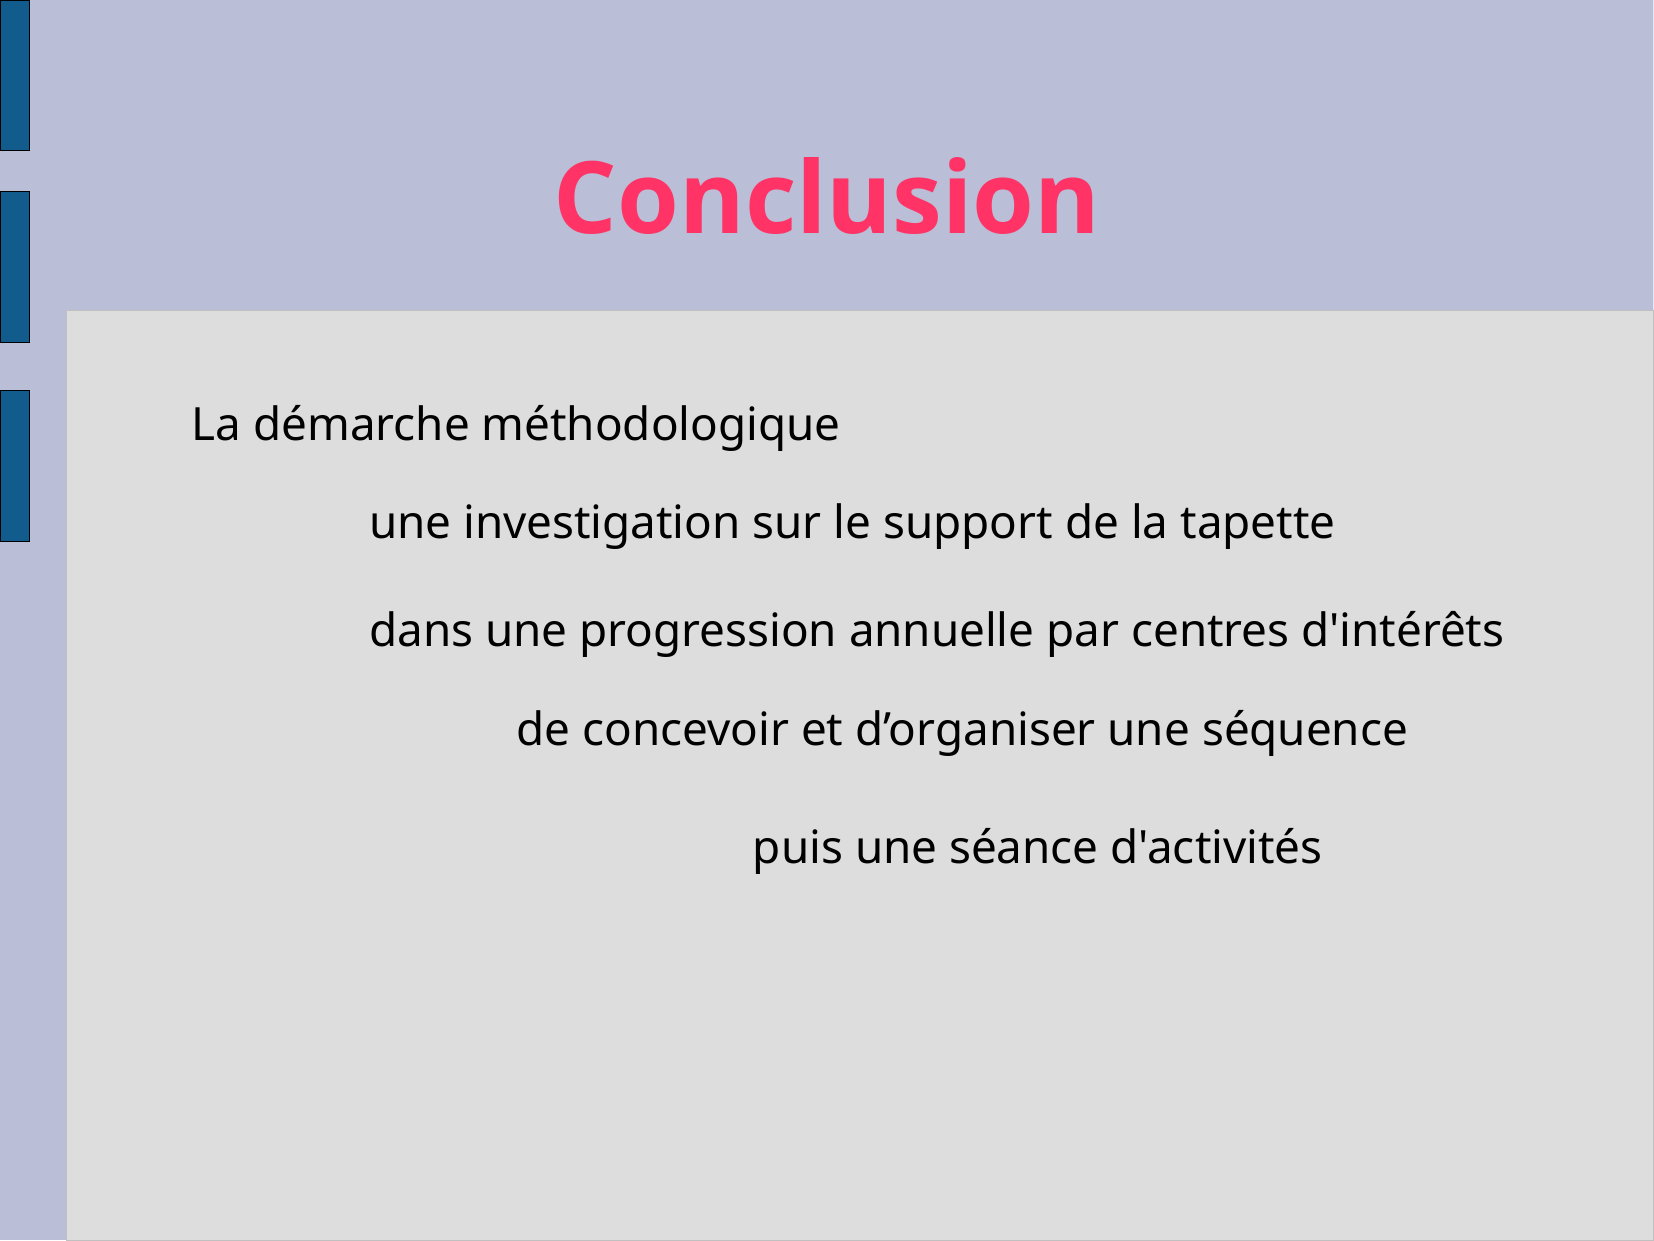

# Conclusion
La démarche méthodologique
une investigation sur le support de la tapette
dans une progression annuelle par centres d'intérêts
de concevoir et d’organiser une séquence
puis une séance d'activités